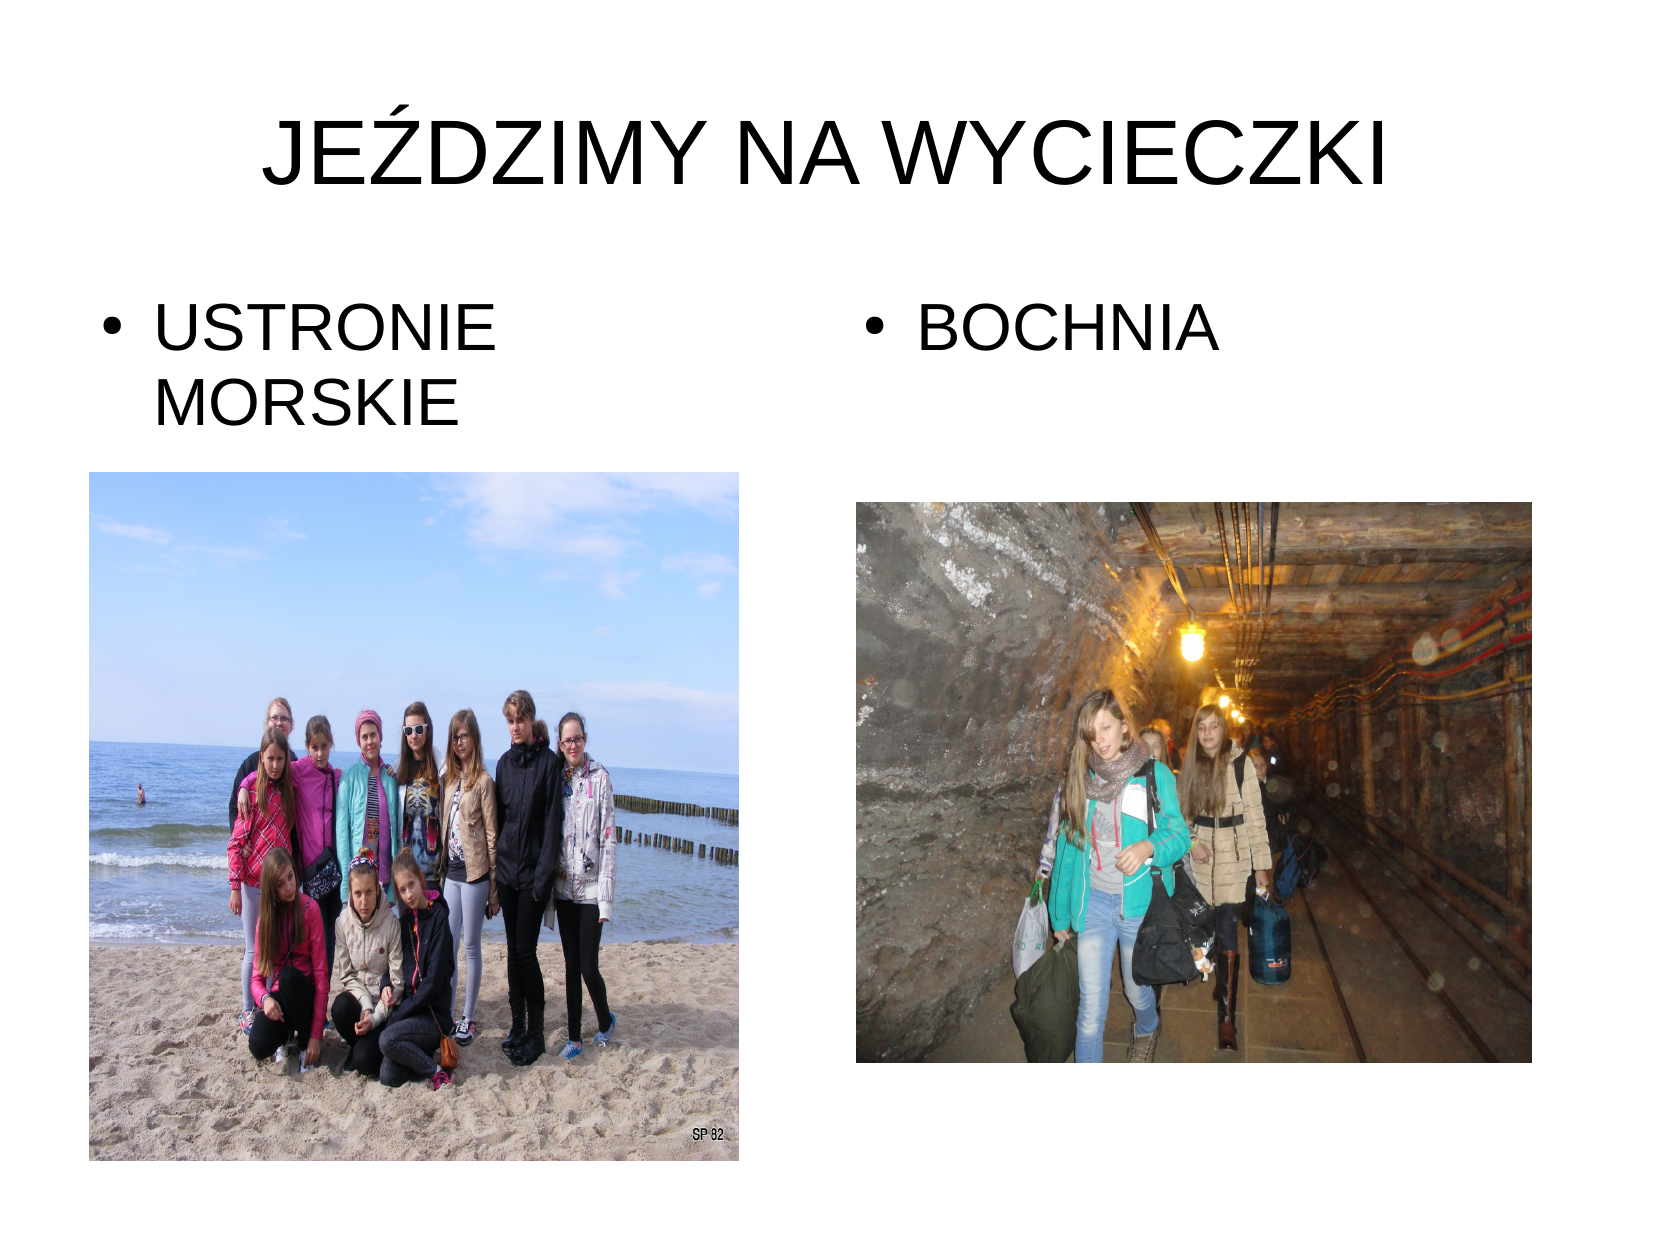

# JEŹDZIMY NA WYCIECZKI
USTRONIE MORSKIE
BOCHNIA